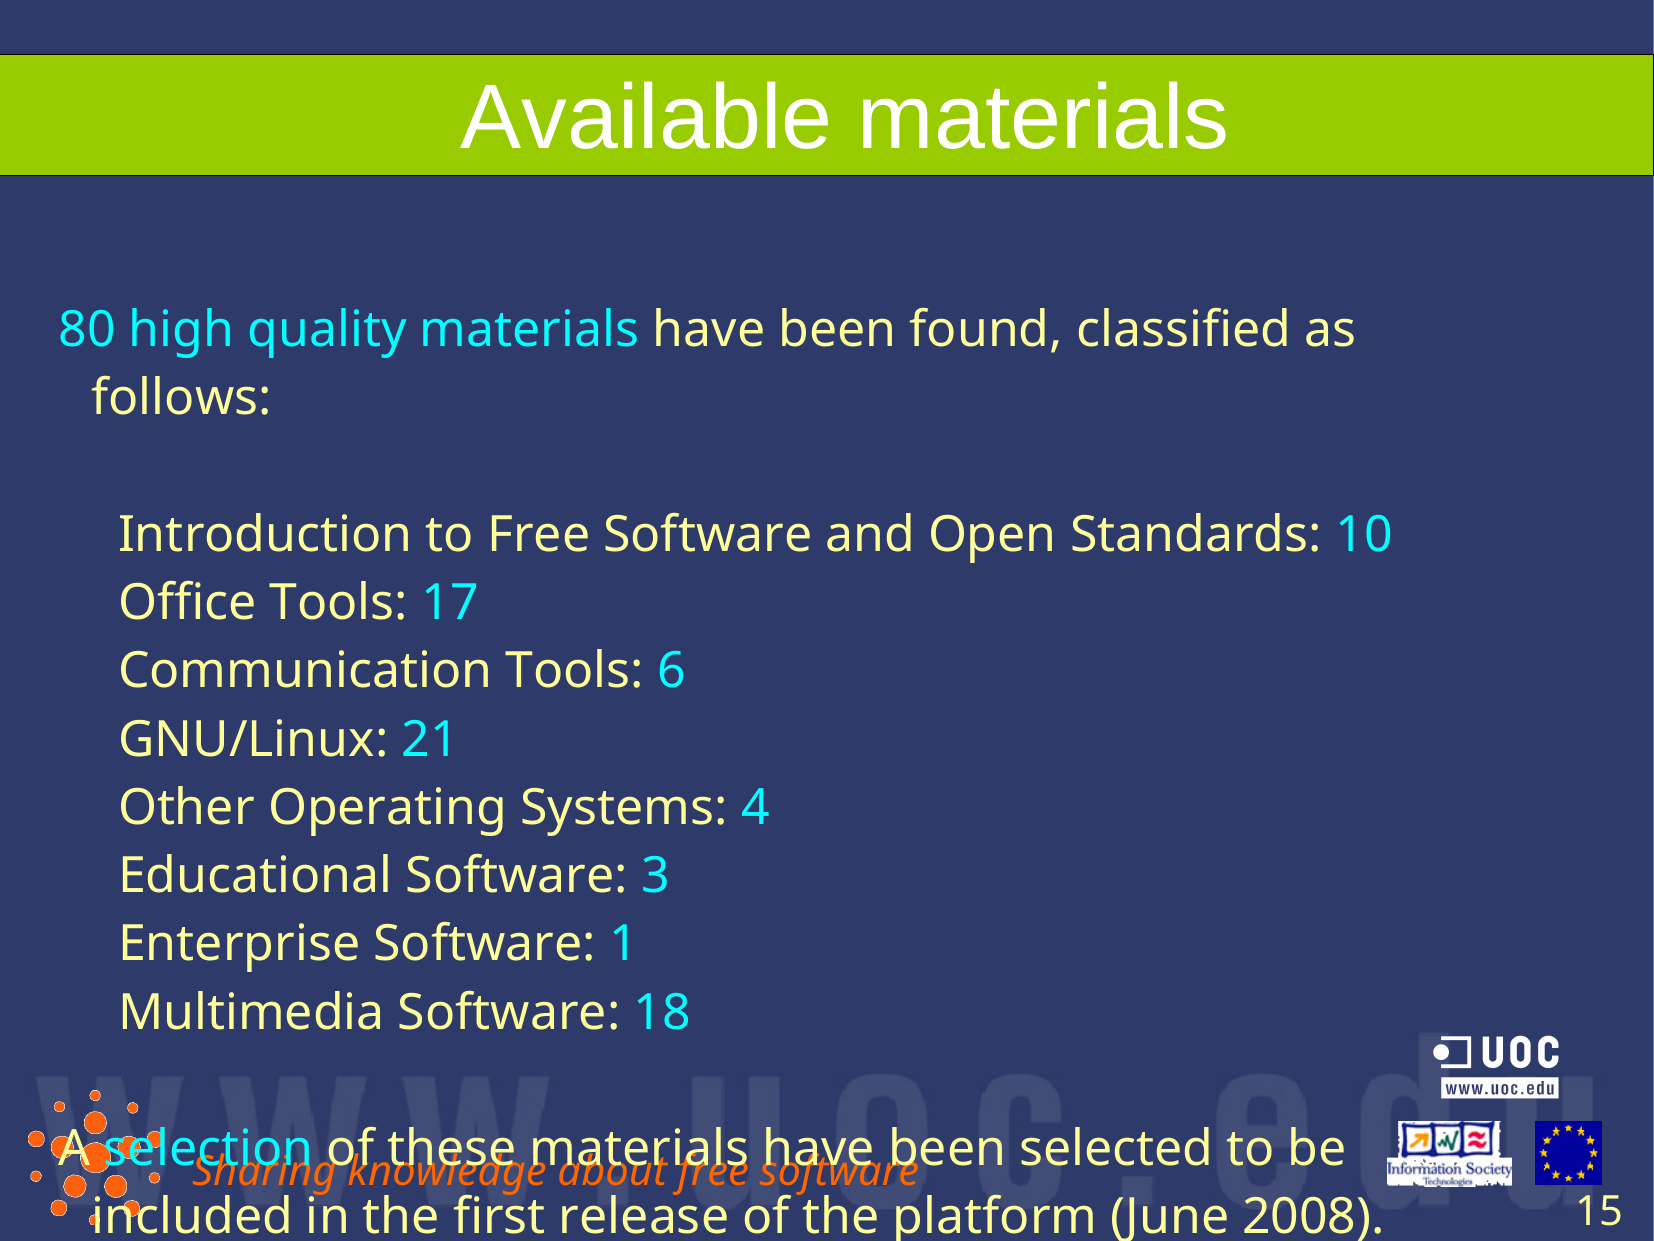

# Available materials
80 high quality materials have been found, classified as follows:
Introduction to Free Software and Open Standards: 10
Office Tools: 17
Communication Tools: 6
GNU/Linux: 21
Other Operating Systems: 4
Educational Software: 3
Enterprise Software: 1
Multimedia Software: 18
A selection of these materials have been selected to be included in the first release of the platform (June 2008).